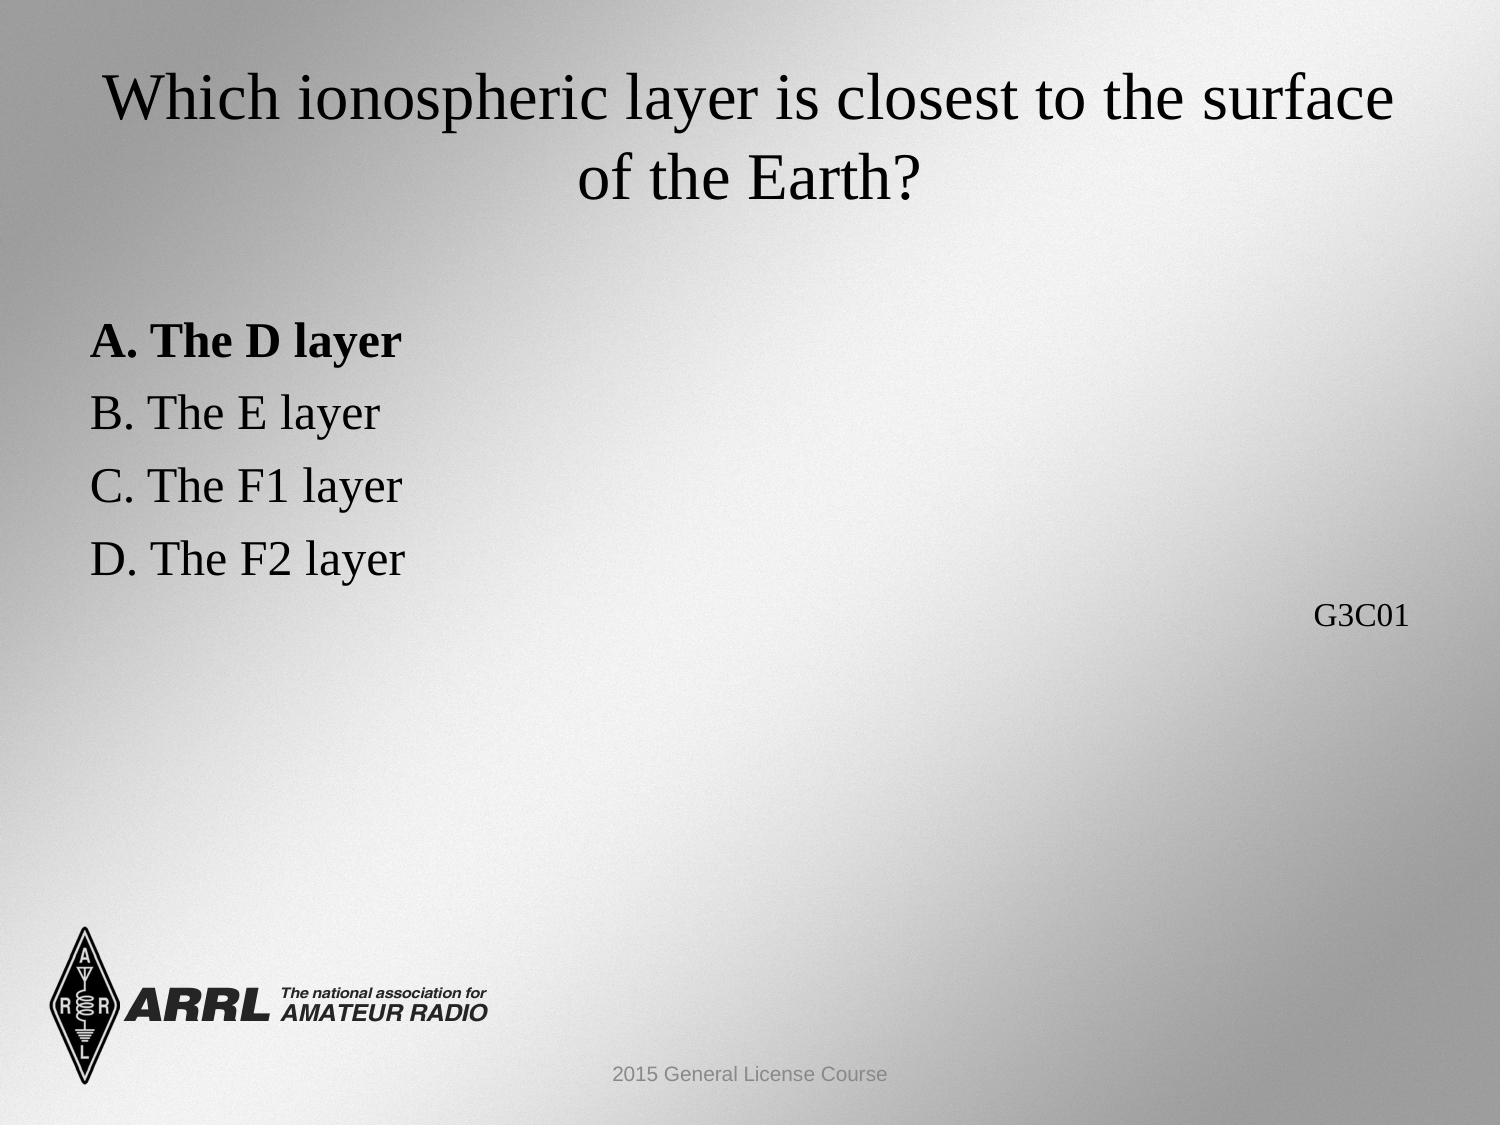

# Which ionospheric layer is closest to the surface of the Earth?
A. The D layer
B. The E layer
C. The F1 layer
D. The F2 layer
 G3C01
2015 General License Course